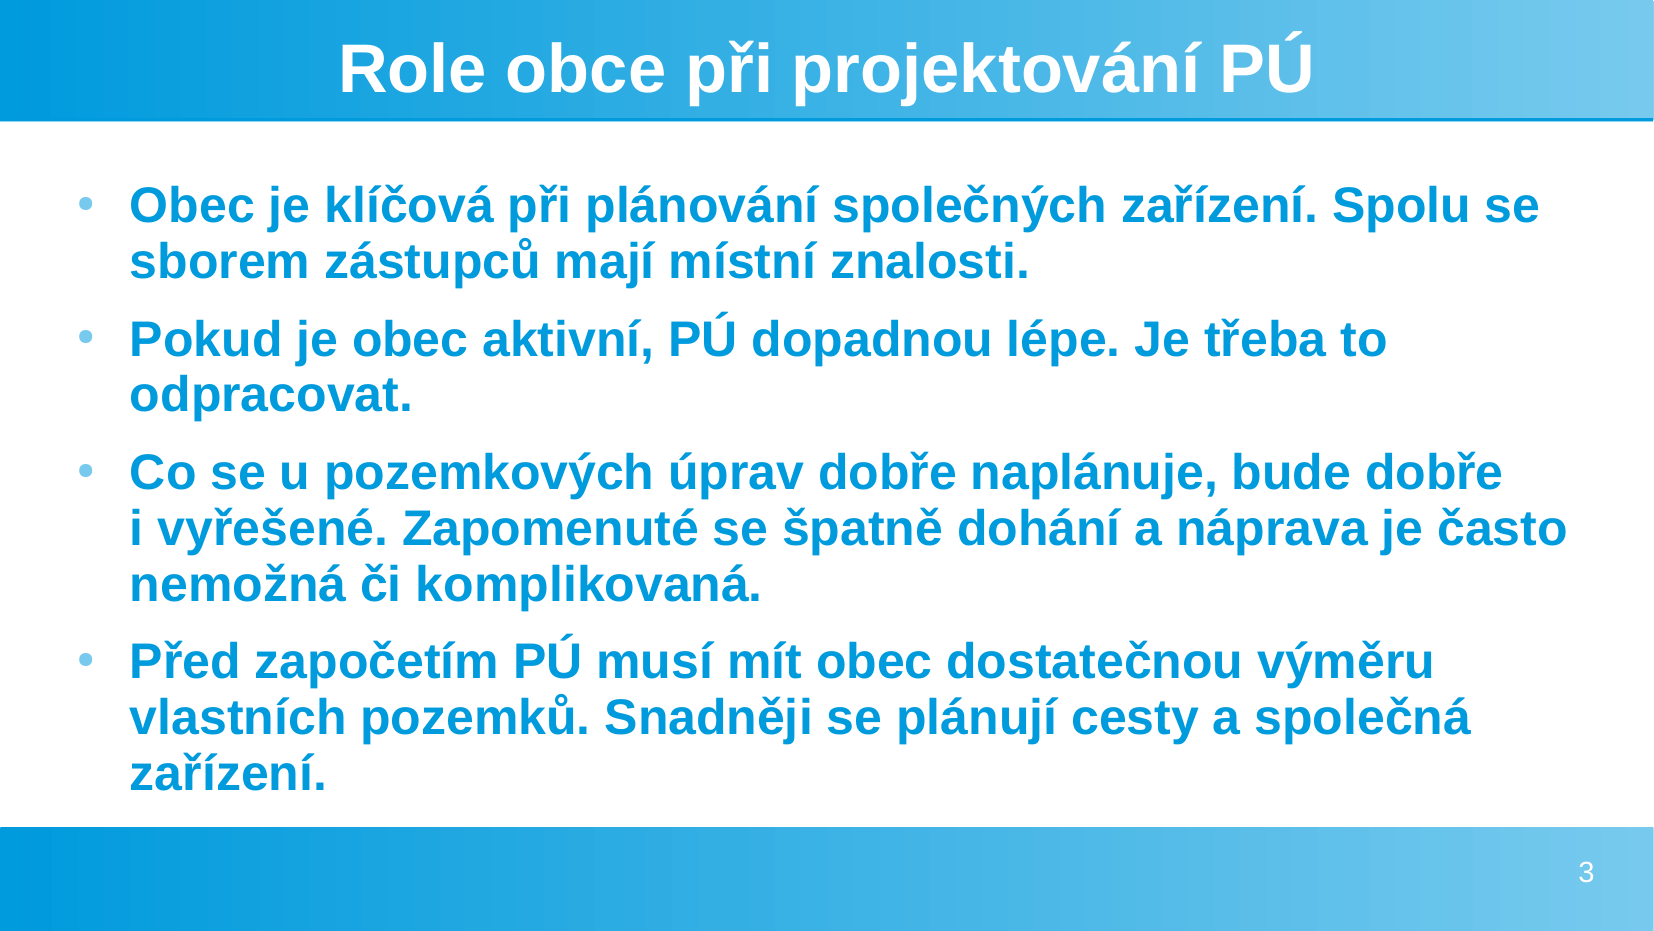

# Role obce při projektování PÚ
Obec je klíčová při plánování společných zařízení. Spolu se sborem zástupců mají místní znalosti.
Pokud je obec aktivní, PÚ dopadnou lépe. Je třeba to odpracovat.
Co se u pozemkových úprav dobře naplánuje, bude dobře i vyřešené. Zapomenuté se špatně dohání a náprava je často nemožná či komplikovaná.
Před započetím PÚ musí mít obec dostatečnou výměru vlastních pozemků. Snadněji se plánují cesty a společná zařízení.
3